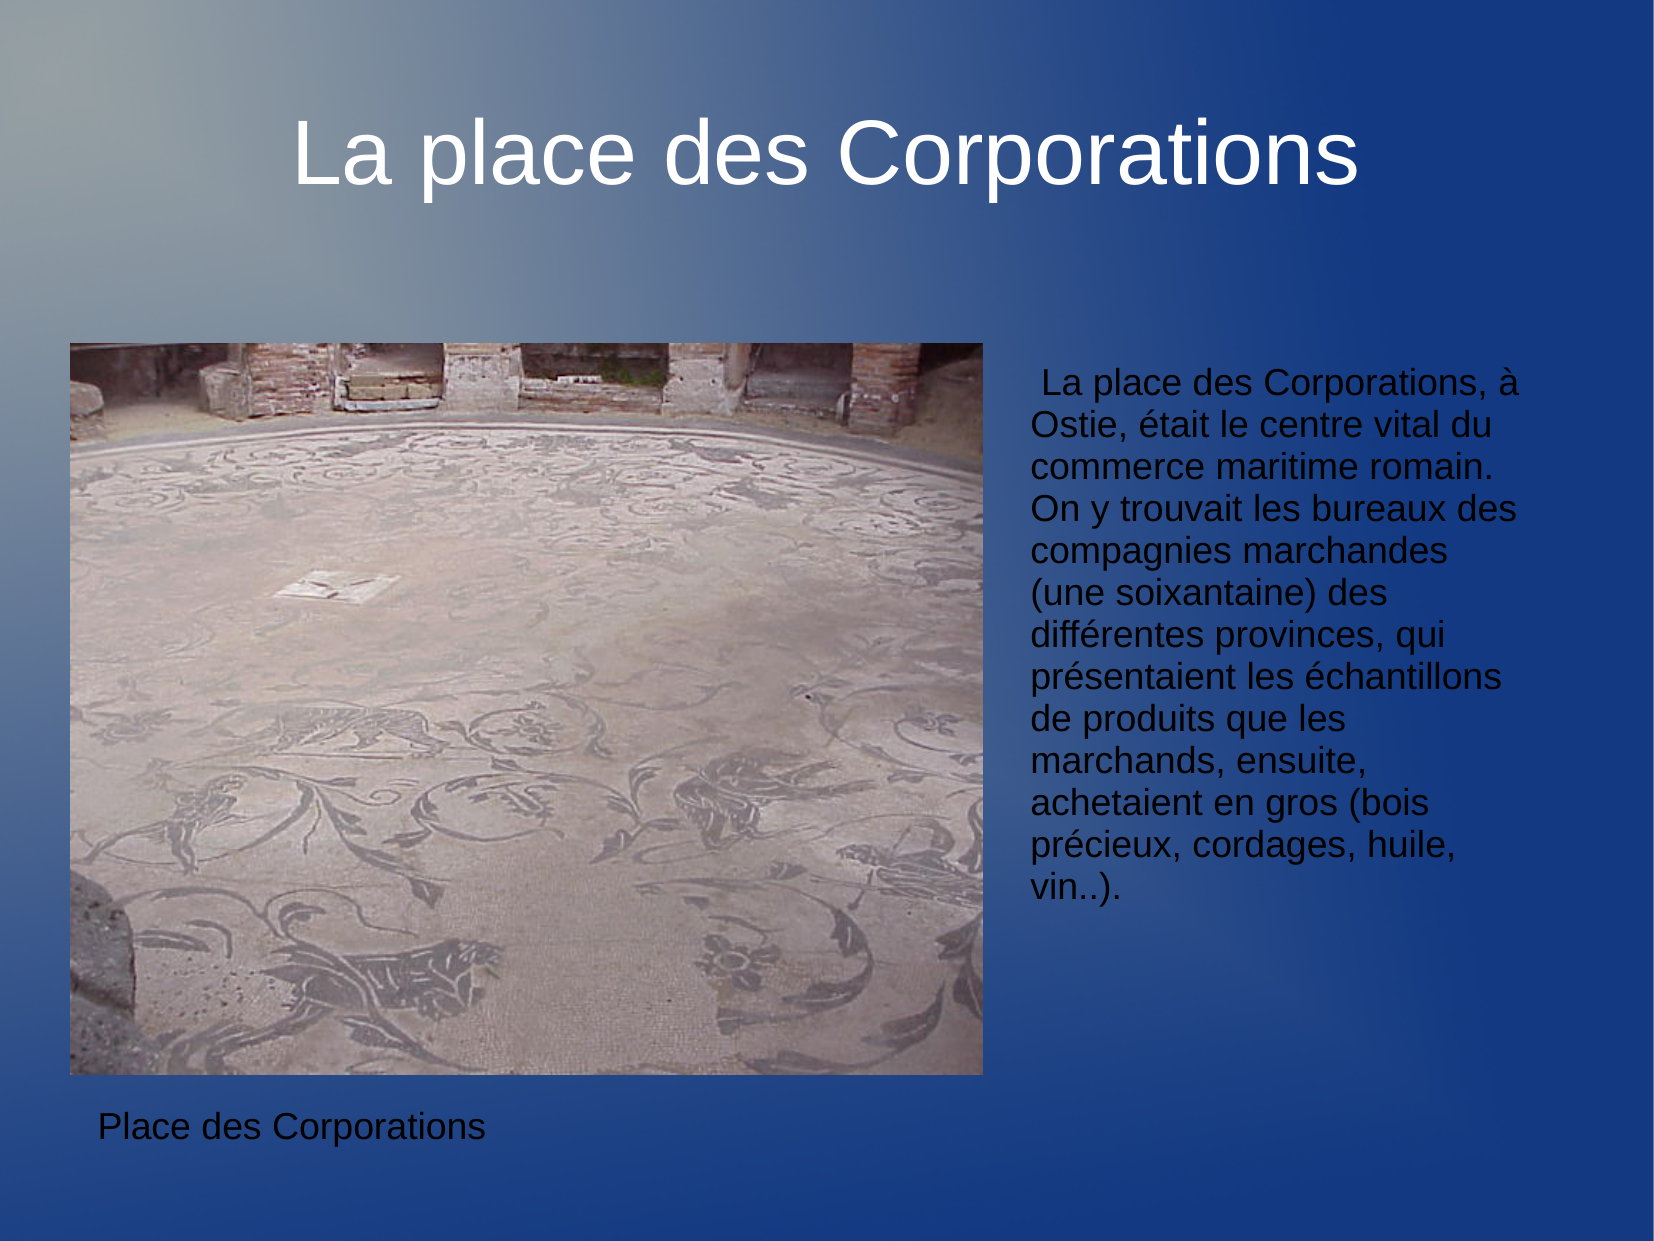

# La place des Corporations
 La place des Corporations, à Ostie, était le centre vital du commerce maritime romain. On y trouvait les bureaux des compagnies marchandes (une soixantaine) des différentes provinces, qui présentaient les échantillons de produits que les marchands, ensuite, achetaient en gros (bois précieux, cordages, huile, vin..).
Place des Corporations